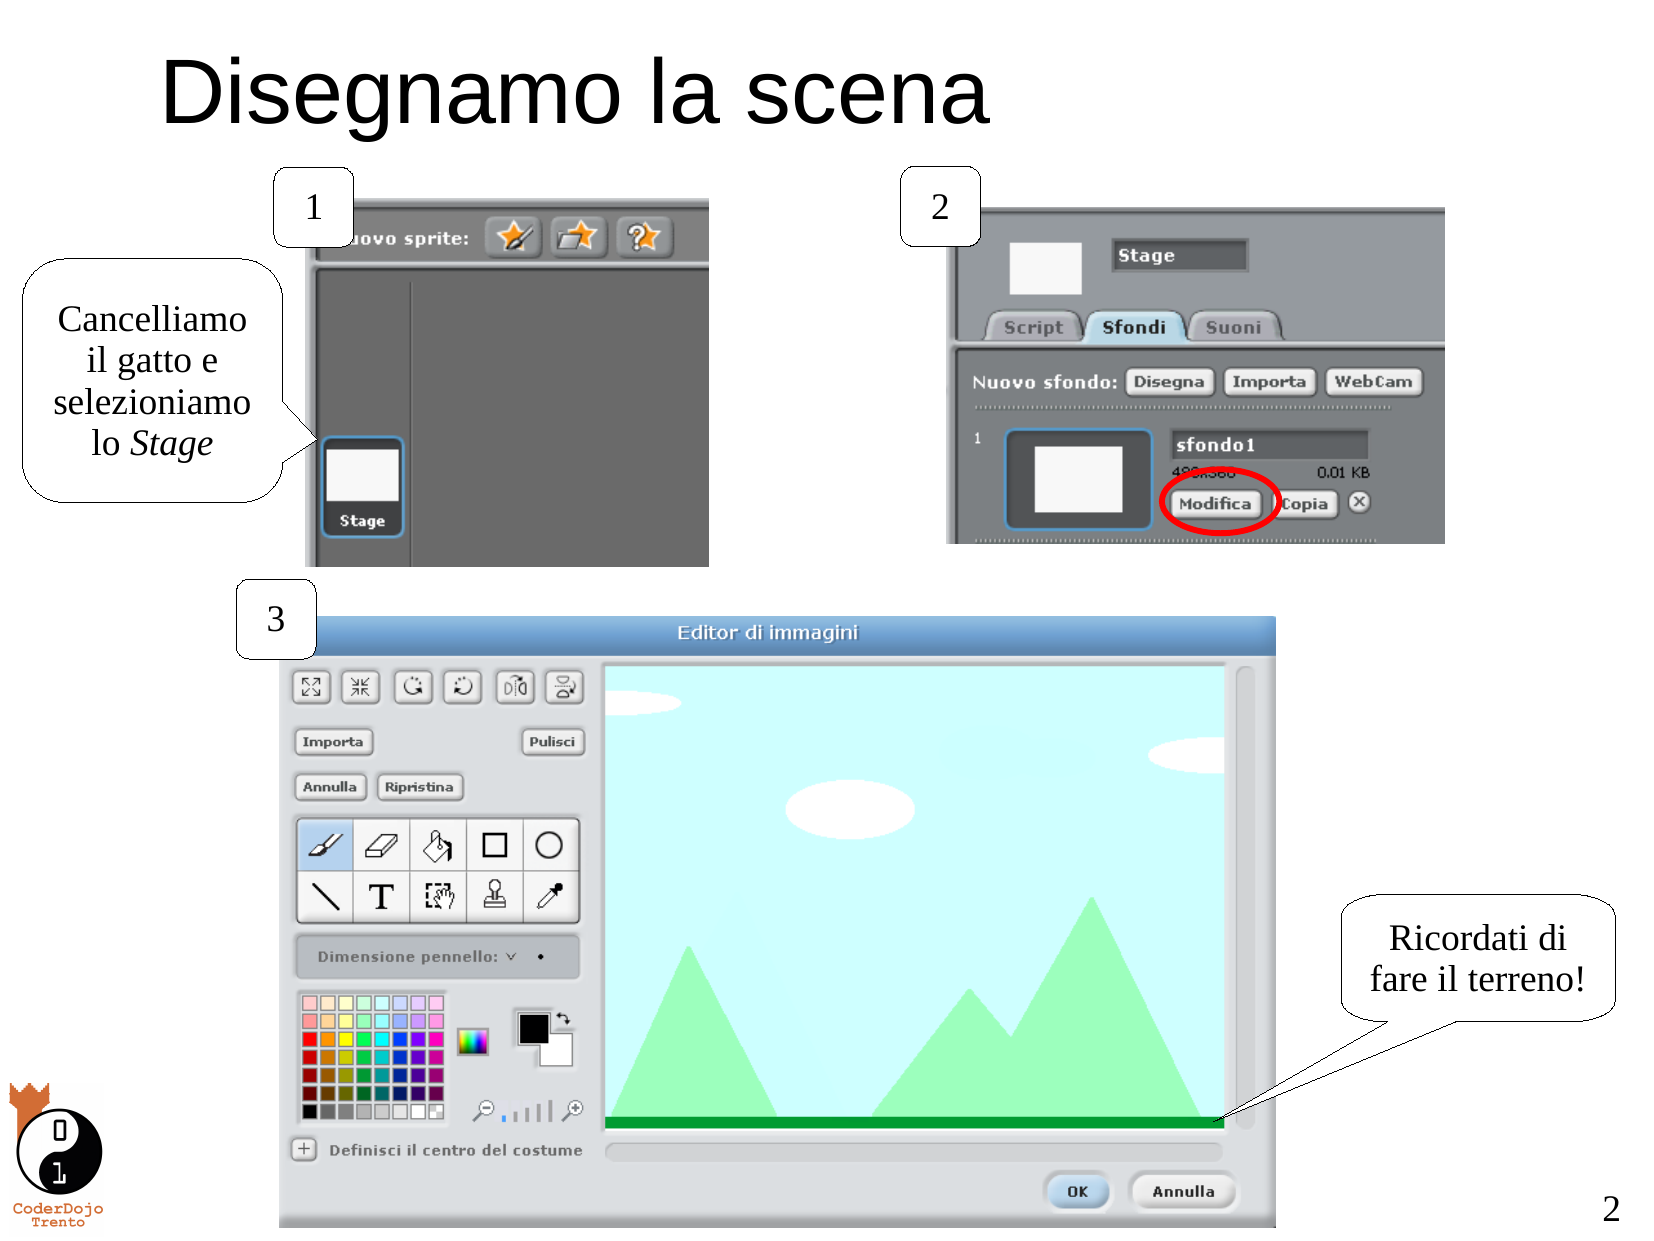

# Disegnamo la scena
2
1
Cancelliamo il gatto e selezioniamo lo Stage
3
Ricordati di fare il terreno!
2